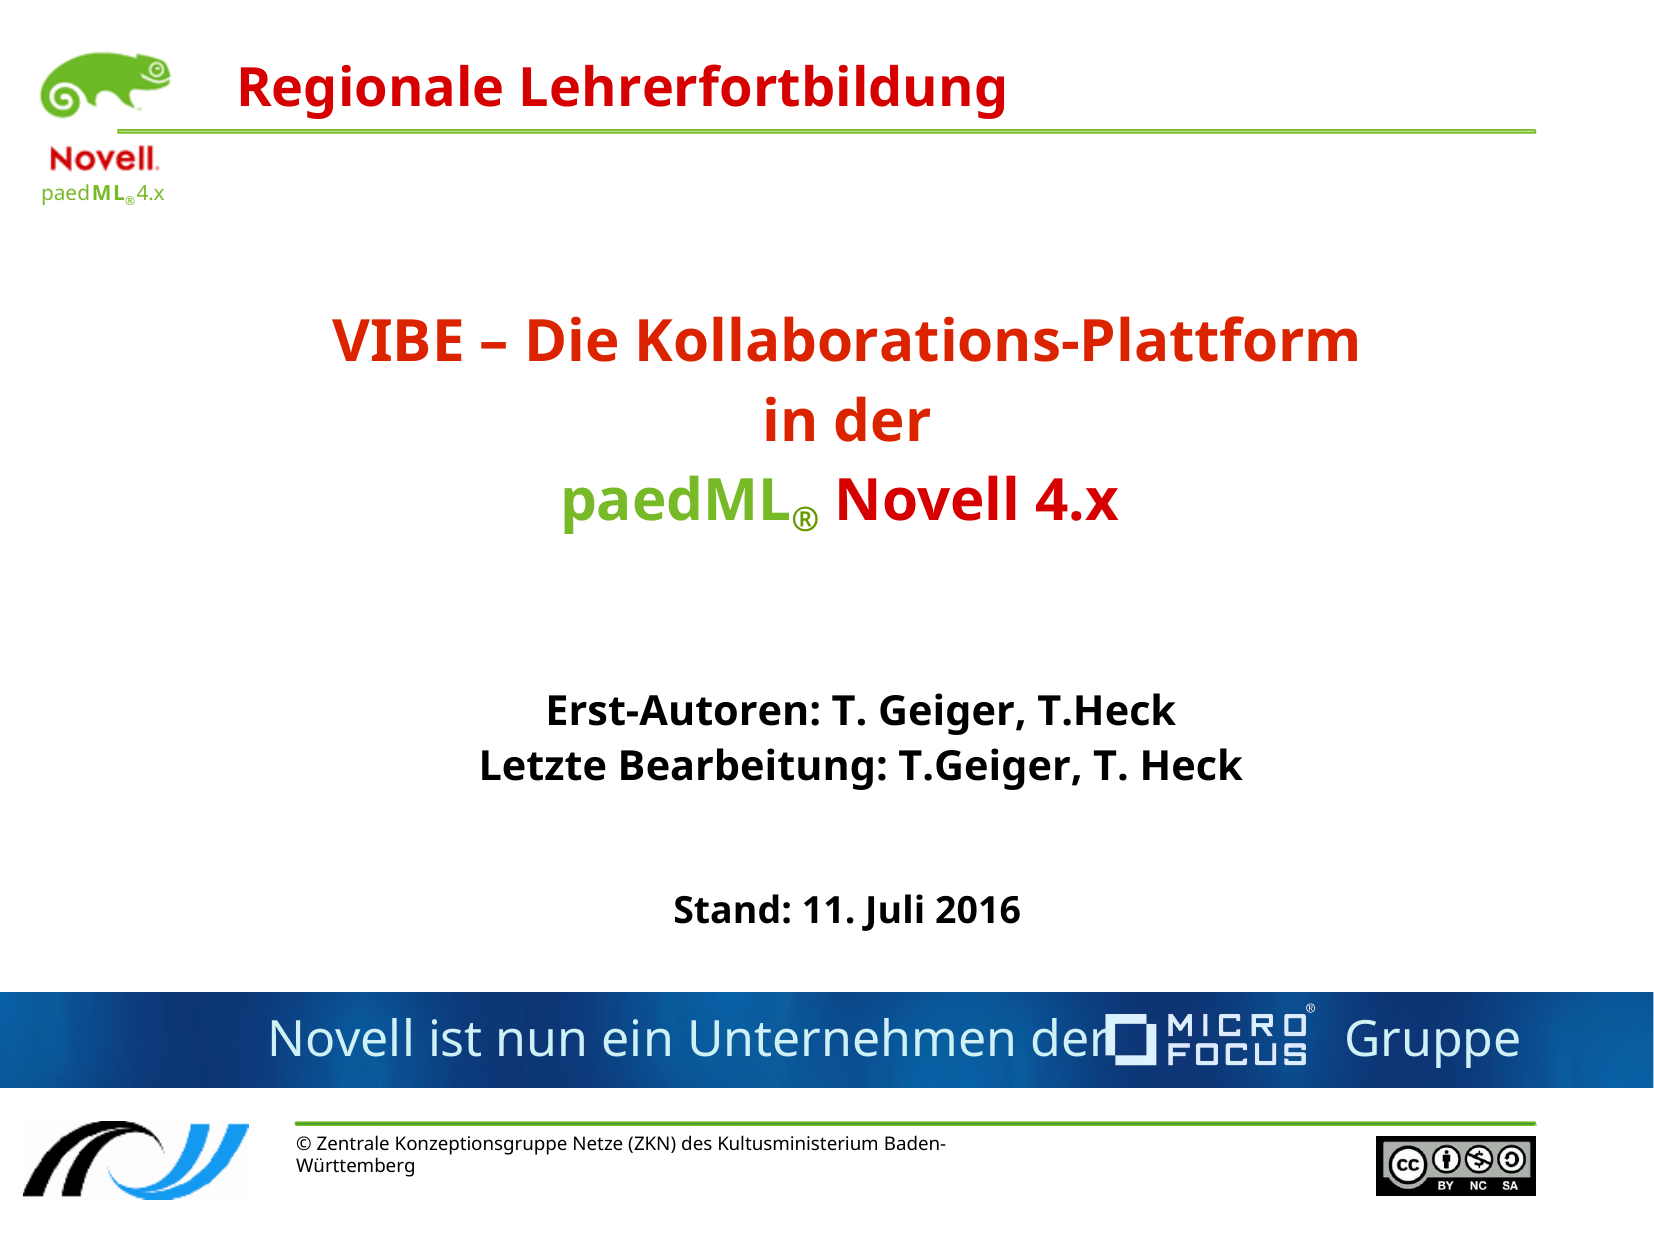

# Regionale Lehrerfortbildung
VIBE – Die Kollaborations-Plattform
in der
paedML® Novell 4.x
Erst-Autoren: T. Geiger, T.Heck
Letzte Bearbeitung: T.Geiger, T. Heck
Stand: 11. Juli 2016
Novell ist nun ein Unternehmen der Gruppe
© Zentrale Konzeptionsgruppe Netze (ZKN) des Kultusministerium Baden-Württemberg